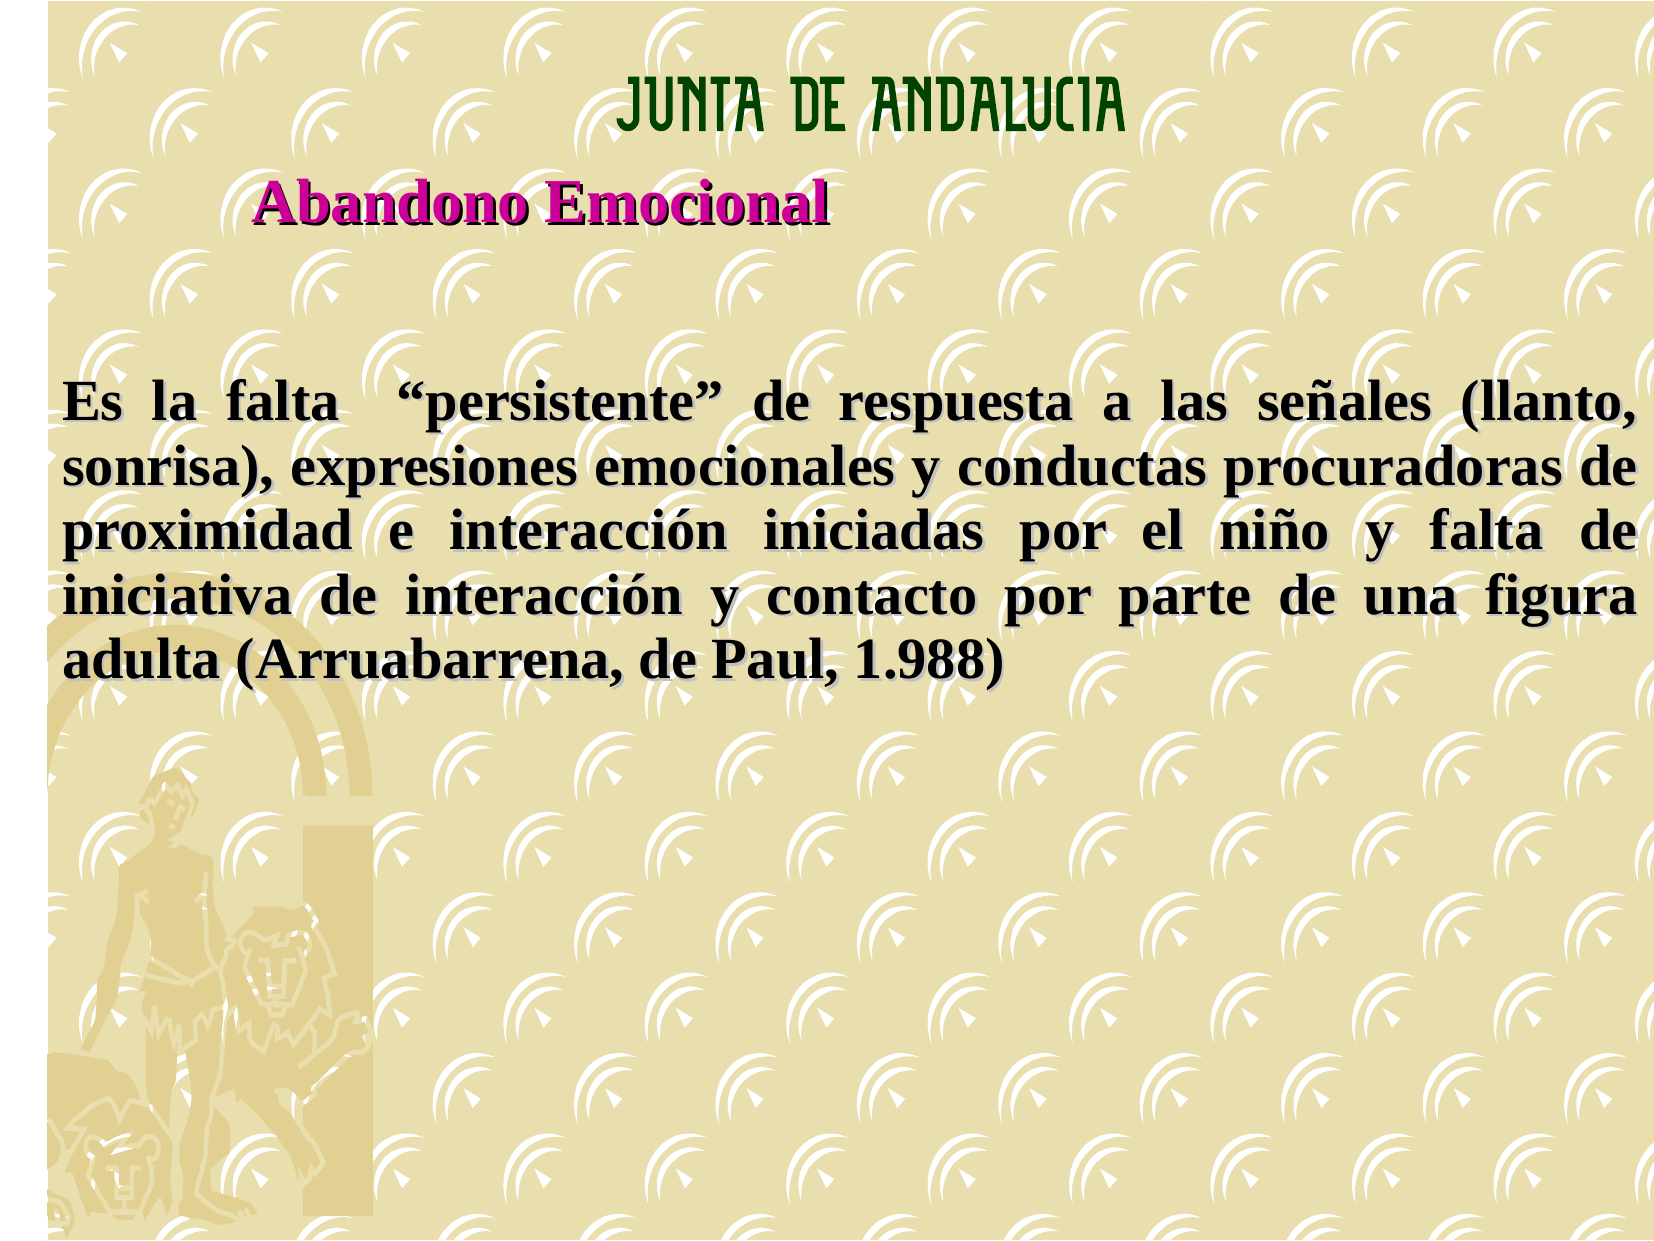

Abandono Emocional
#
Es la falta “persistente” de respuesta a las señales (llanto, sonrisa), expresiones emocionales y conductas procuradoras de proximidad e interacción iniciadas por el niño y falta de iniciativa de interacción y contacto por parte de una figura adulta (Arruabarrena, de Paul, 1.988)